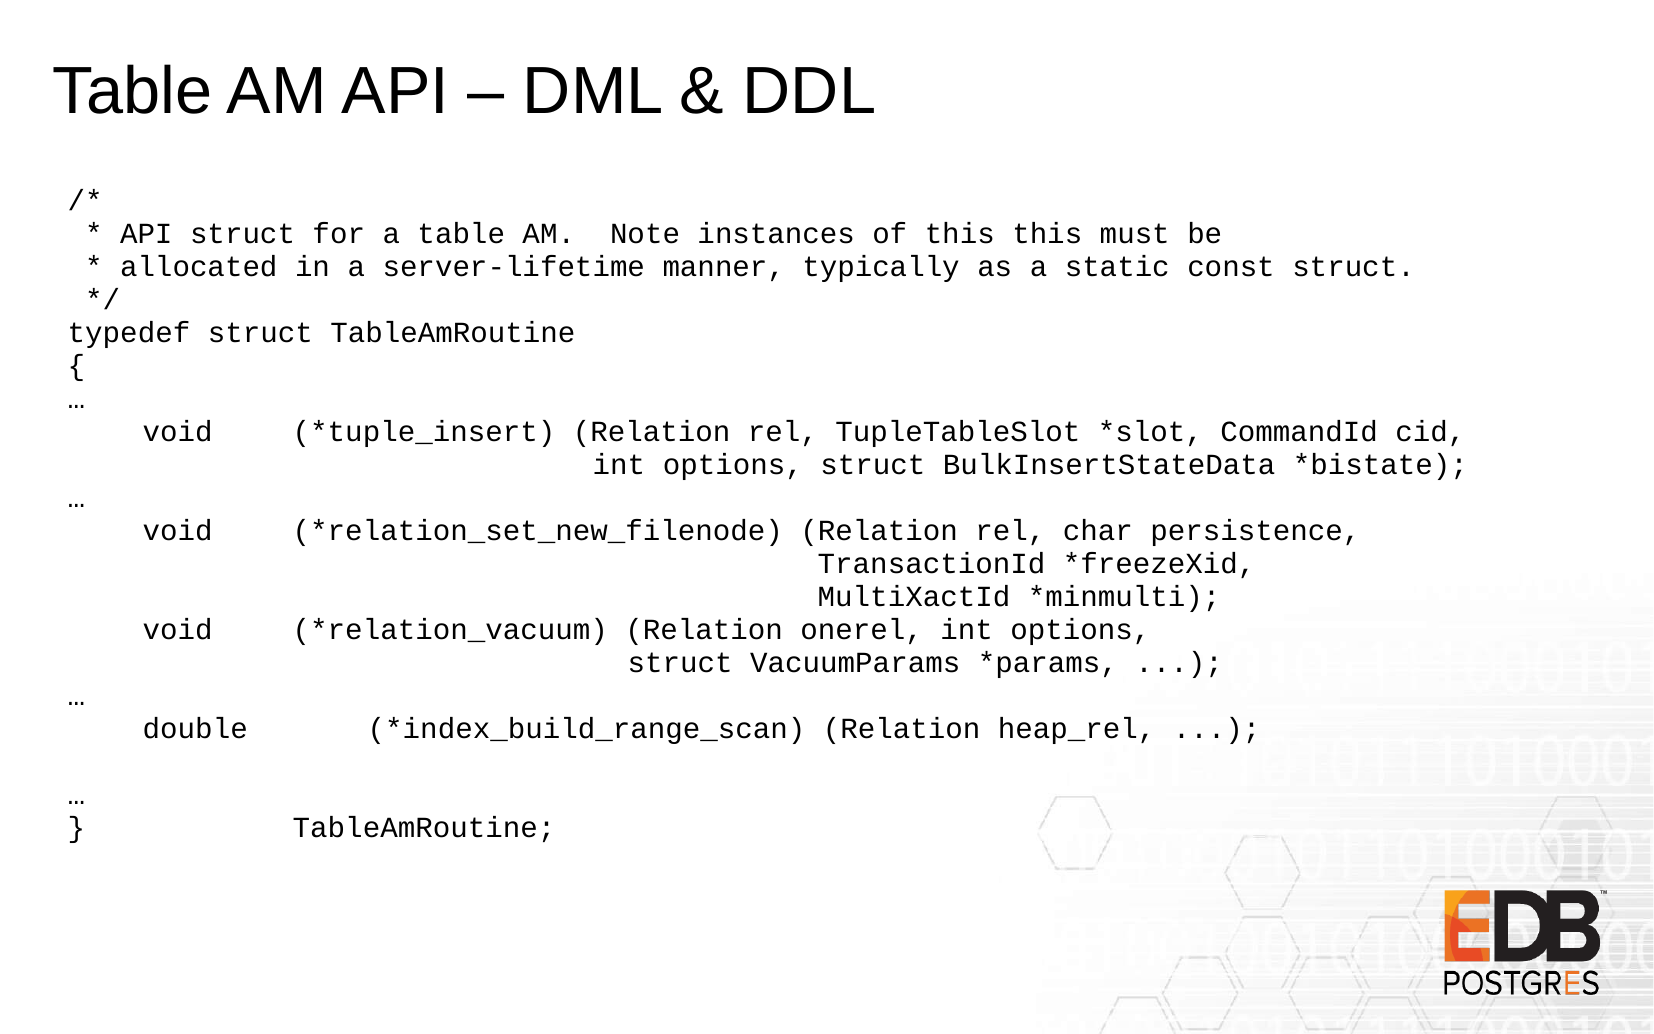

# Table AM API – DML & DDL
/*
 * API struct for a table AM. Note instances of this this must be
 * allocated in a server-lifetime manner, typically as a static const struct.
 */
typedef struct TableAmRoutine
{
…
	void		(*tuple_insert) (Relation rel, TupleTableSlot *slot, CommandId cid,
							int options, struct BulkInsertStateData *bistate);
…
	void		(*relation_set_new_filenode) (Relation rel, char persistence,
										TransactionId *freezeXid,
										MultiXactId *minmulti);
	void		(*relation_vacuum) (Relation onerel, int options,
							 struct VacuumParams *params, ...);
…
	double		(*index_build_range_scan) (Relation heap_rel, ...);
…
}			TableAmRoutine;